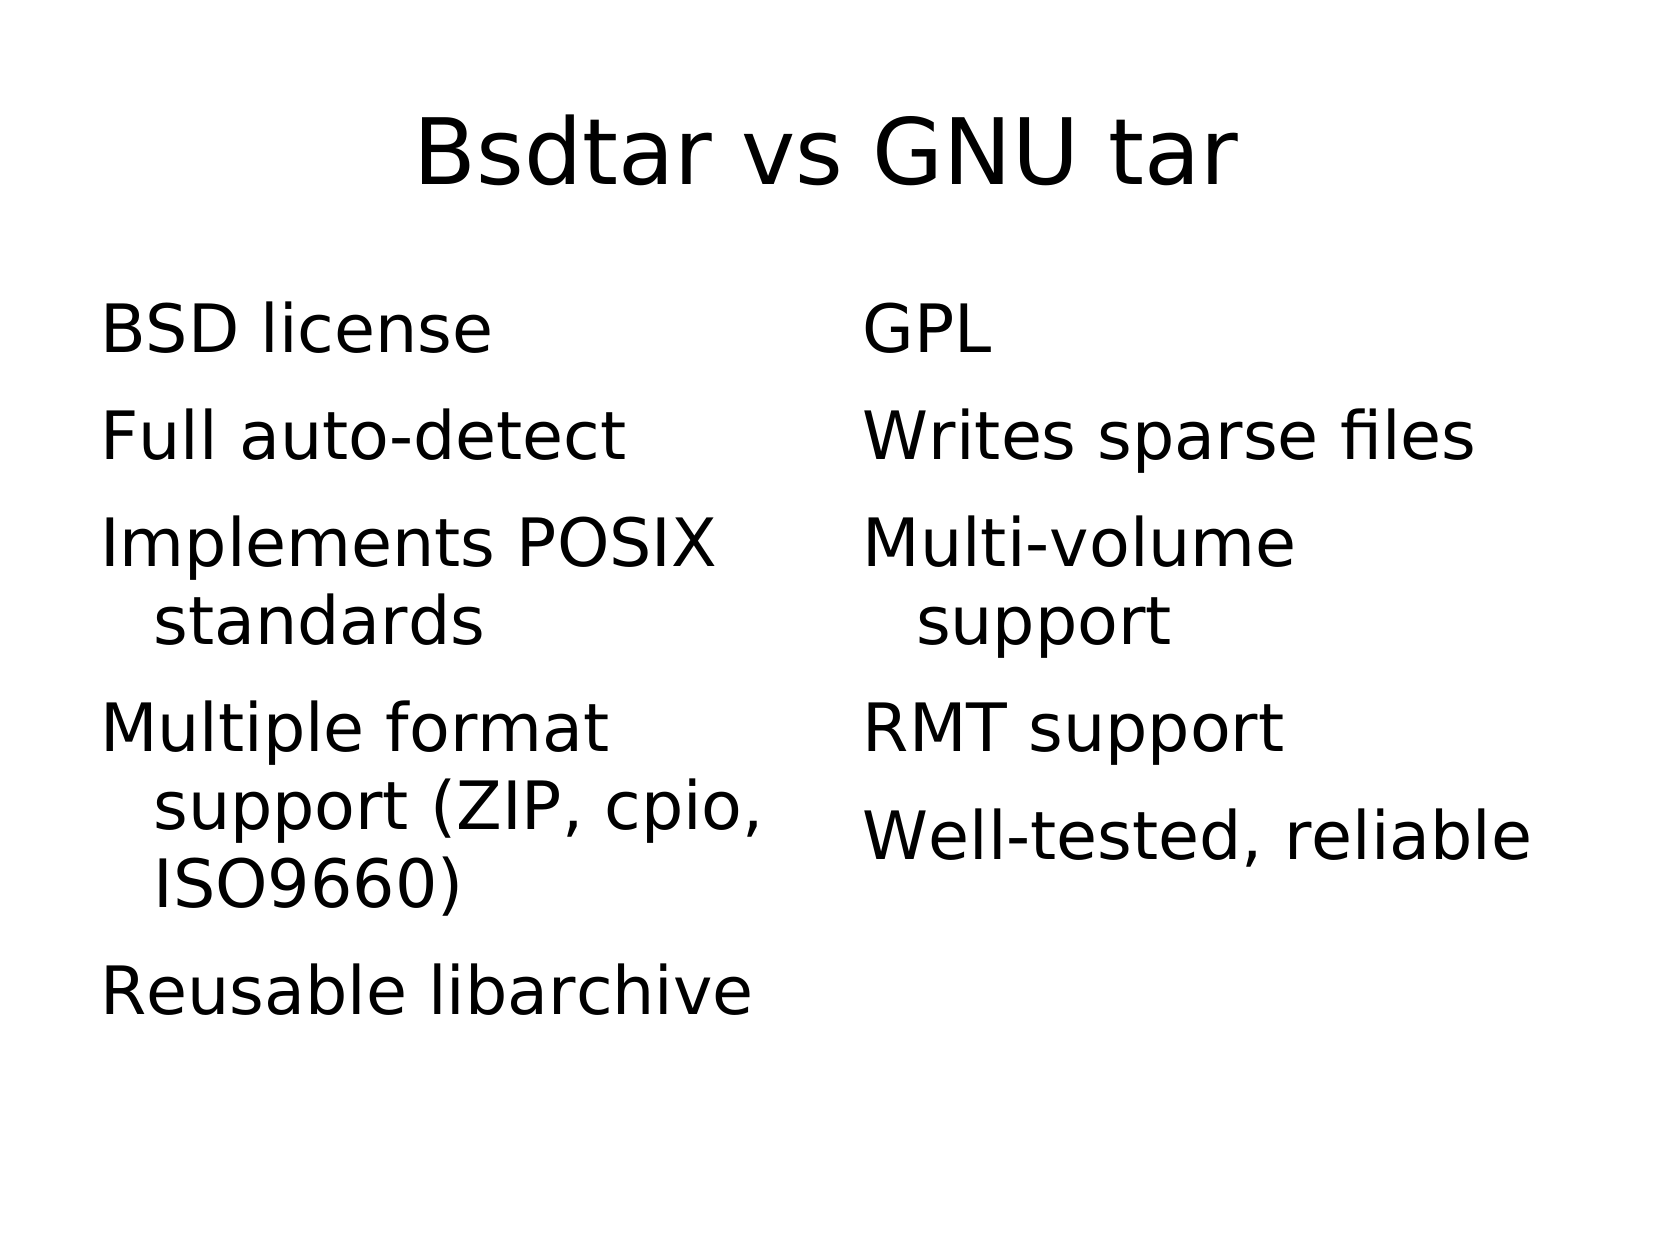

# Bsdtar vs GNU tar
BSD license
Full auto-detect
Implements POSIX standards
Multiple format support (ZIP, cpio, ISO9660)
Reusable libarchive
GPL
Writes sparse files
Multi-volume support
RMT support
Well-tested, reliable